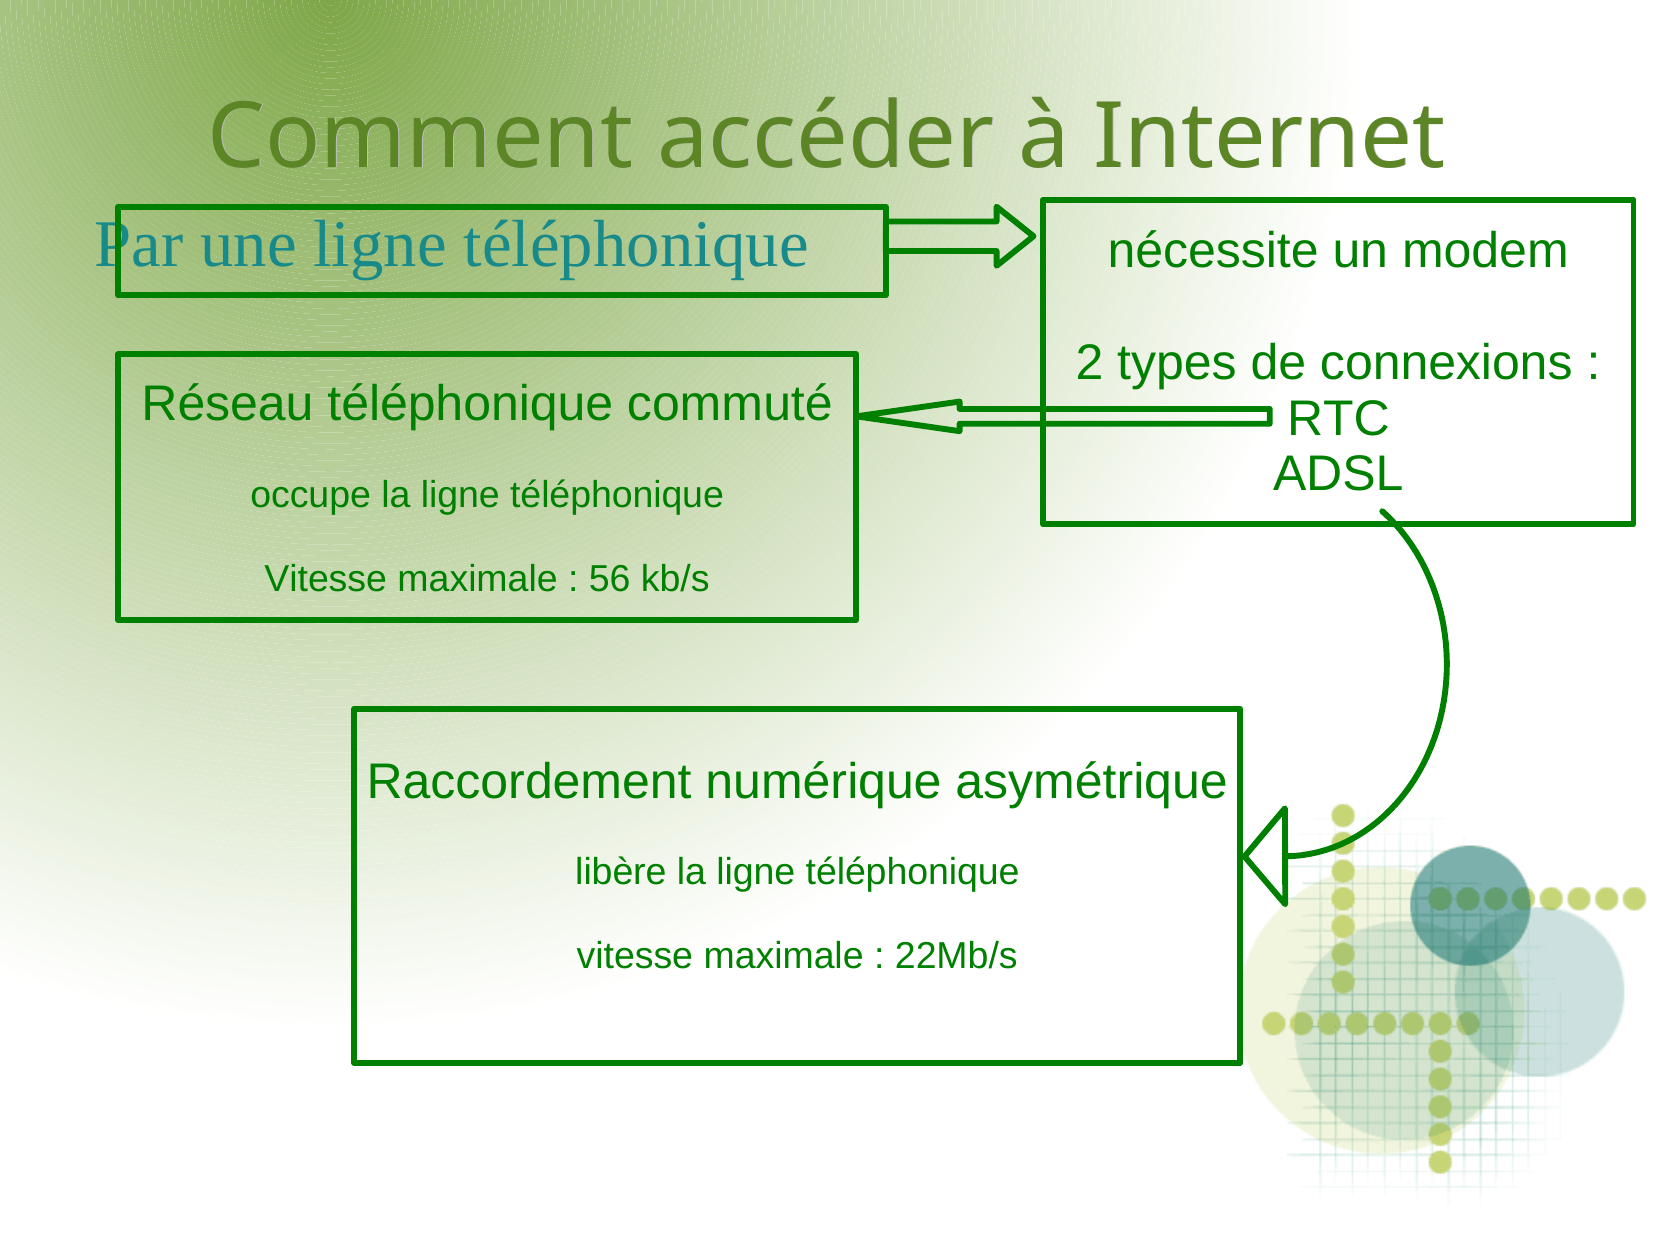

# Comment accéder à Internet
nécessite un modem
2 types de connexions :
RTC
ADSL
Par une ligne téléphonique
Réseau téléphonique commuté
occupe la ligne téléphonique
Vitesse maximale : 56 kb/s
Raccordement numérique asymétrique
libère la ligne téléphonique
vitesse maximale : 22Mb/s